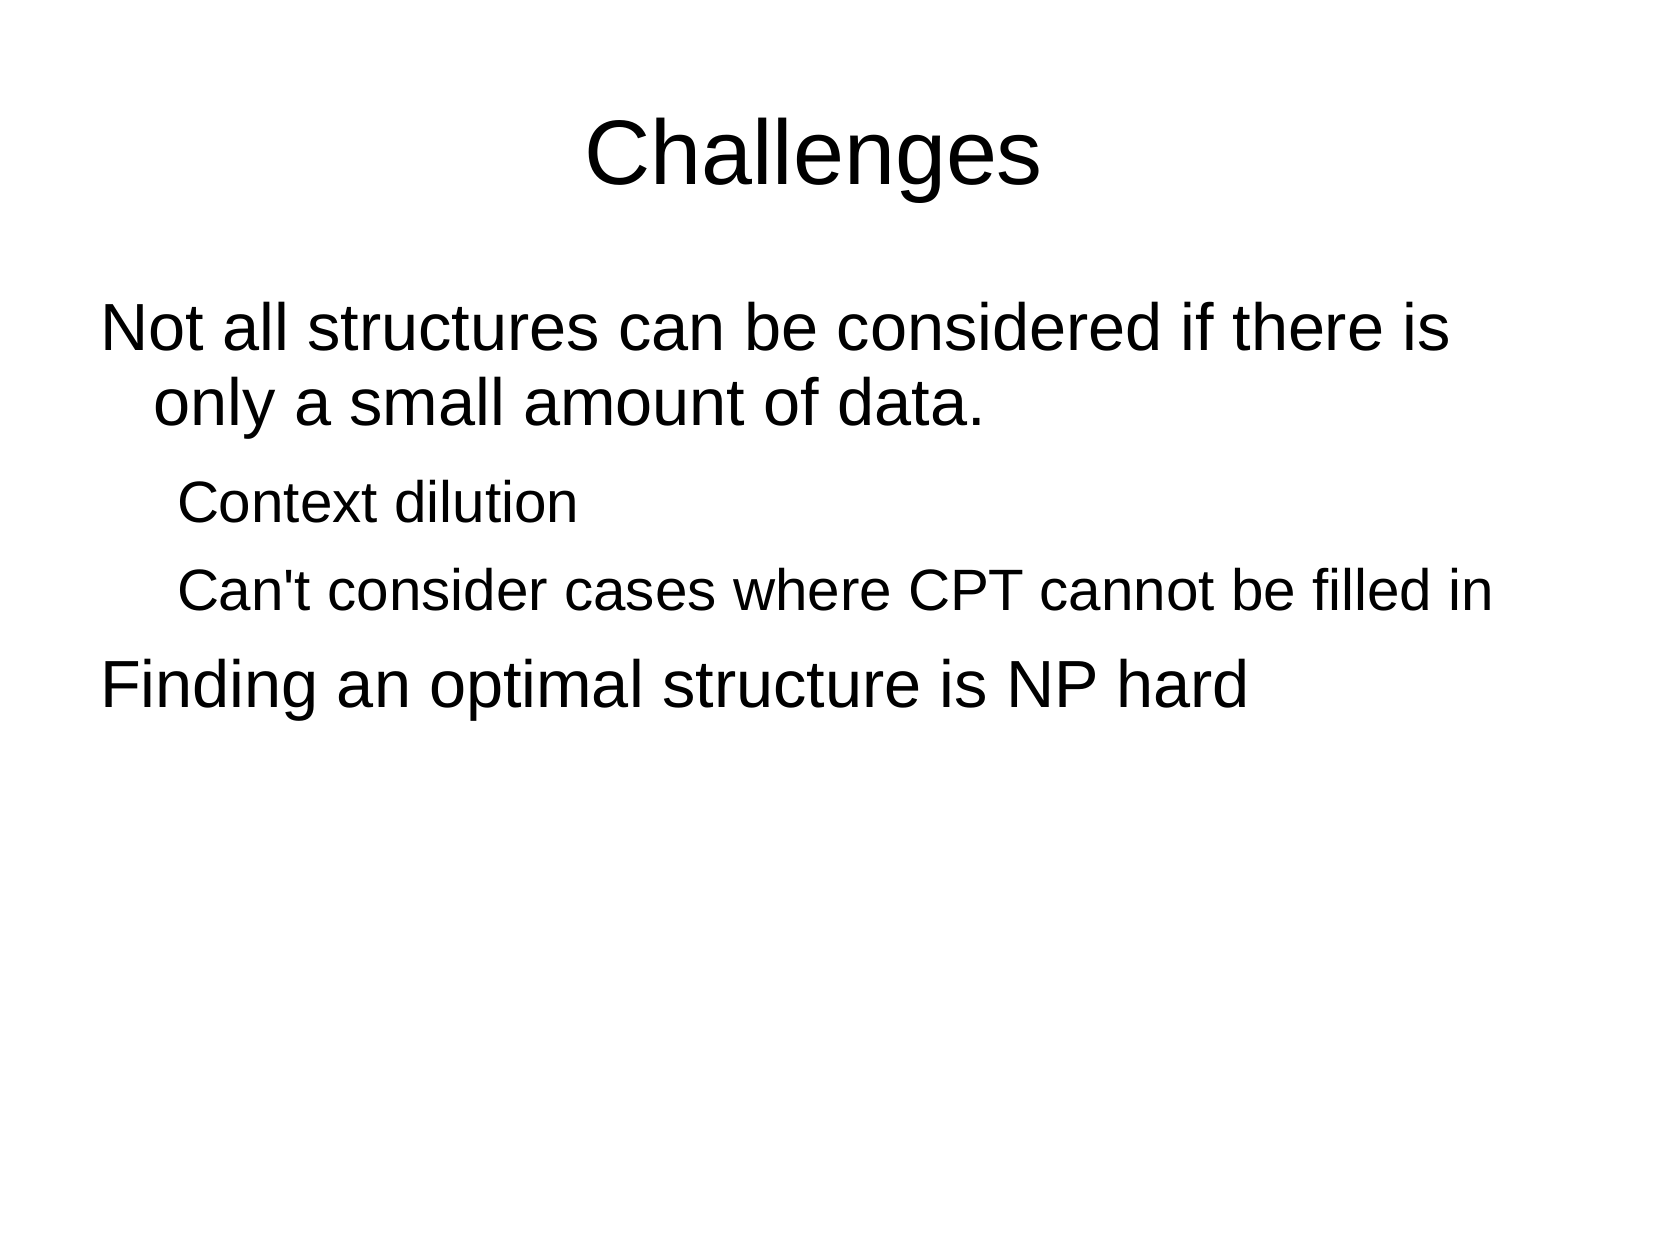

# Challenges
Not all structures can be considered if there is only a small amount of data.
Context dilution
Can't consider cases where CPT cannot be filled in
Finding an optimal structure is NP hard